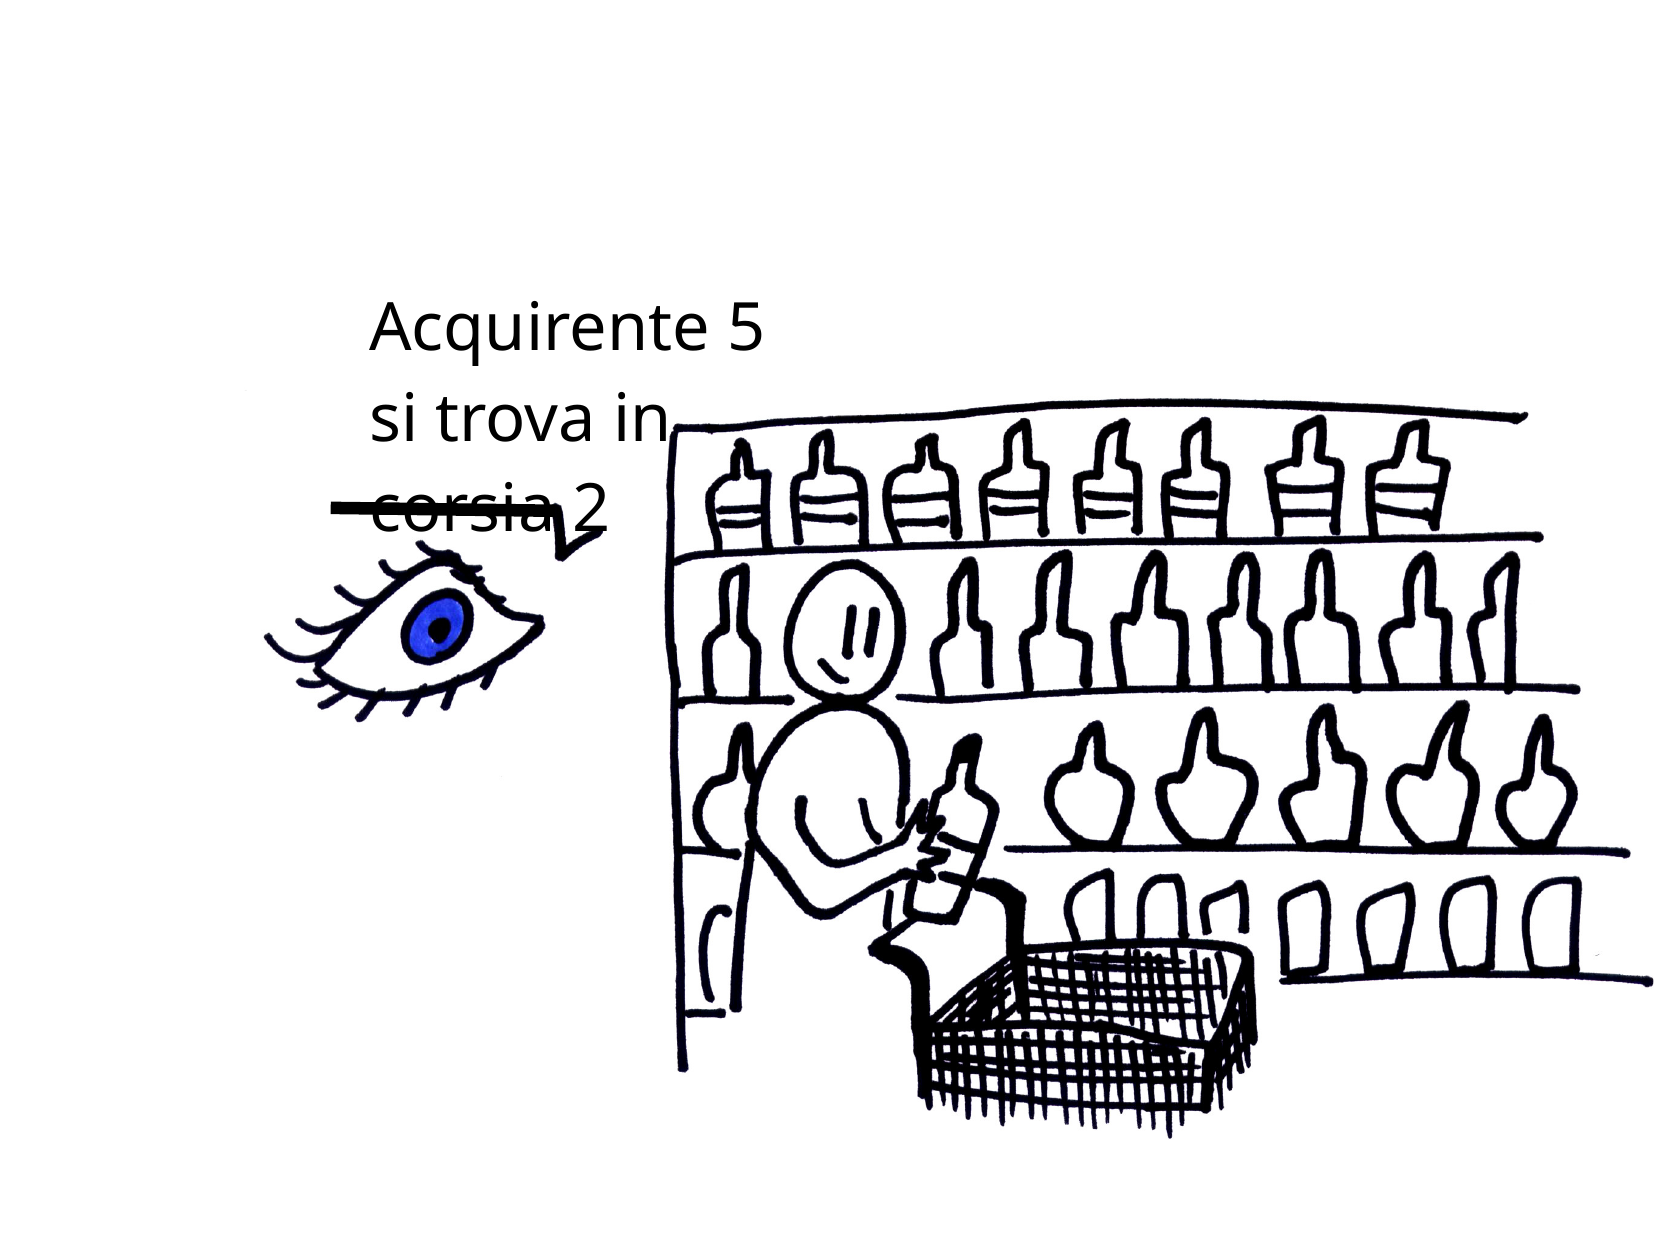

Acquirente 5 si trova in corsia 2